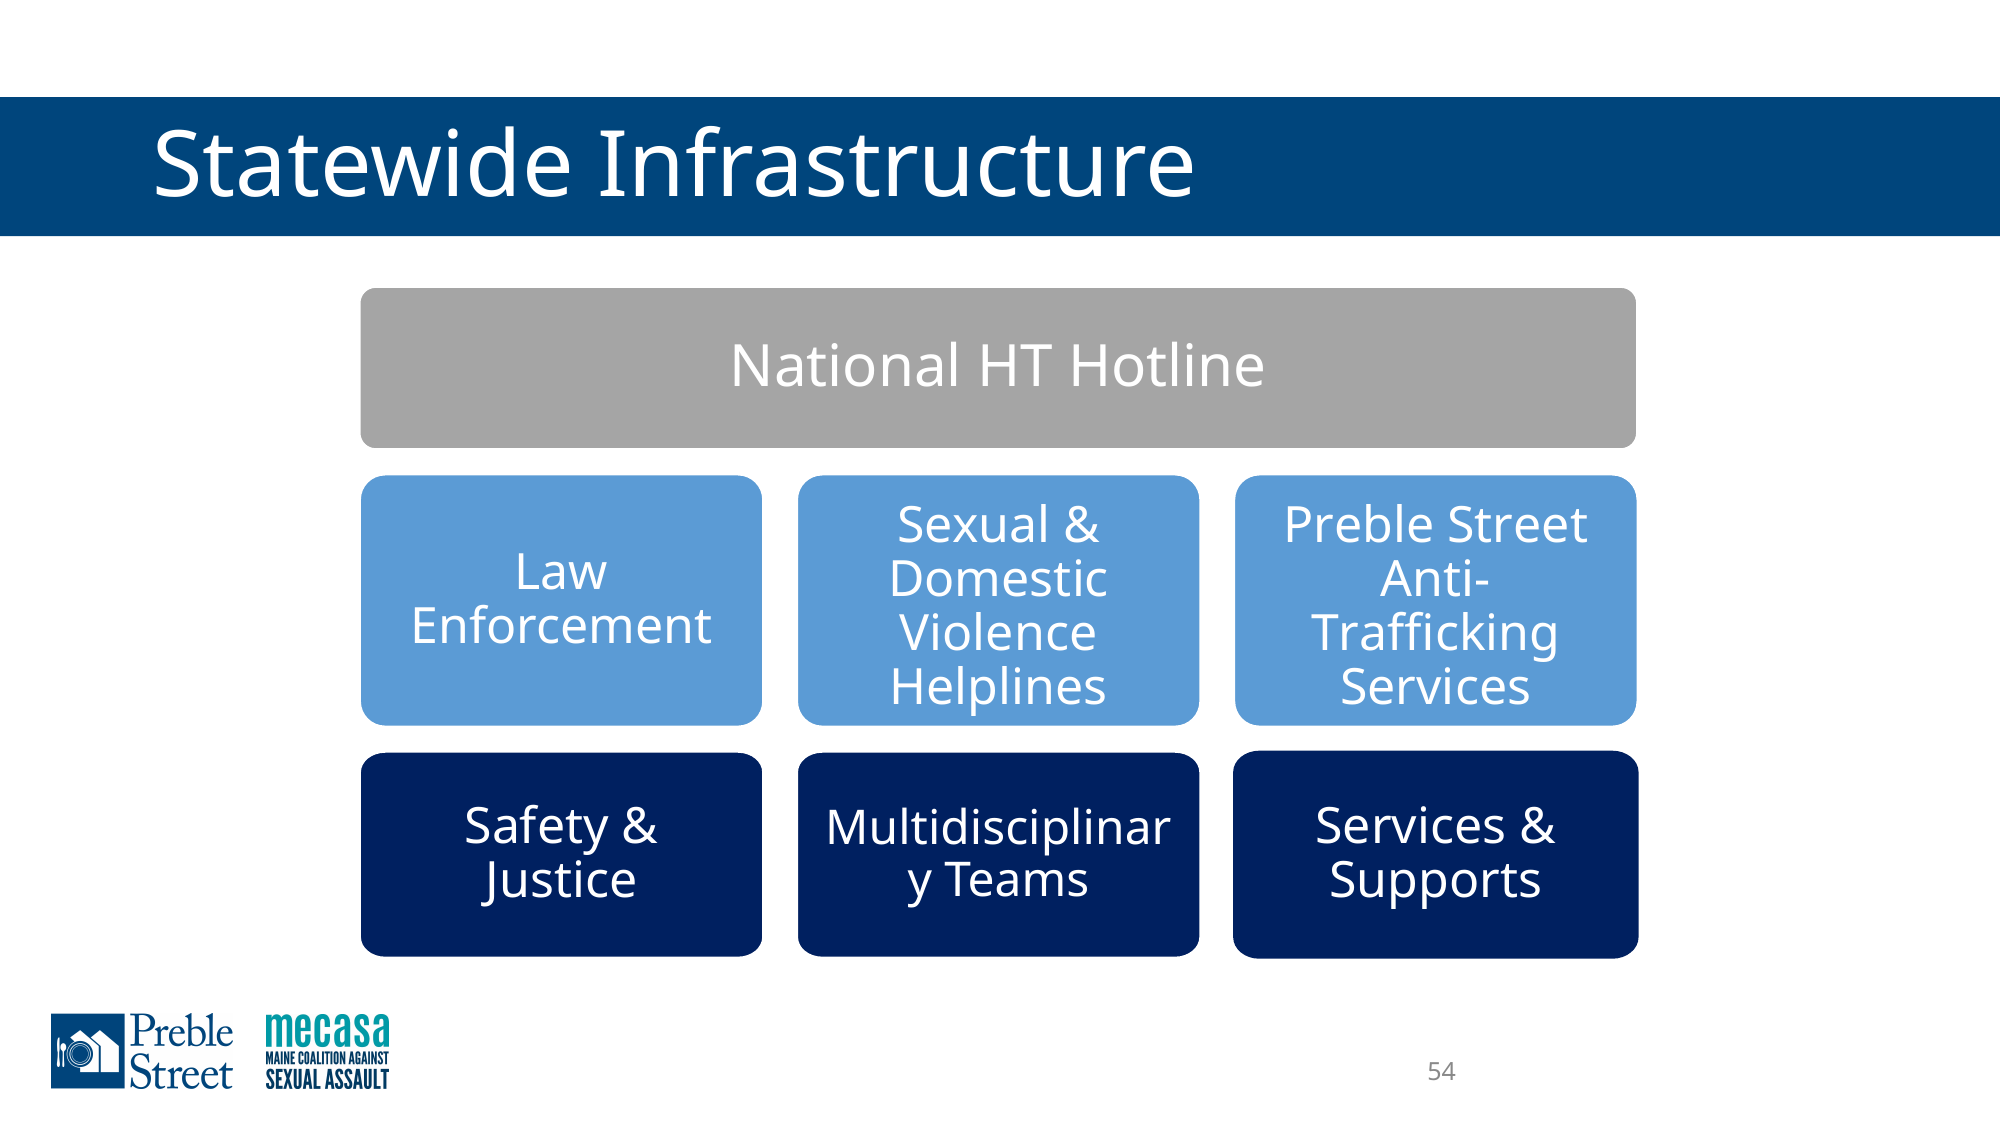

# Statewide Infrastructure
National HT Hotline
Law Enforcement
Sexual & Domestic Violence Helplines
Preble Street Anti-Trafficking Services
Safety &
Justice
Multidisciplinary Teams
Services & Supports
54